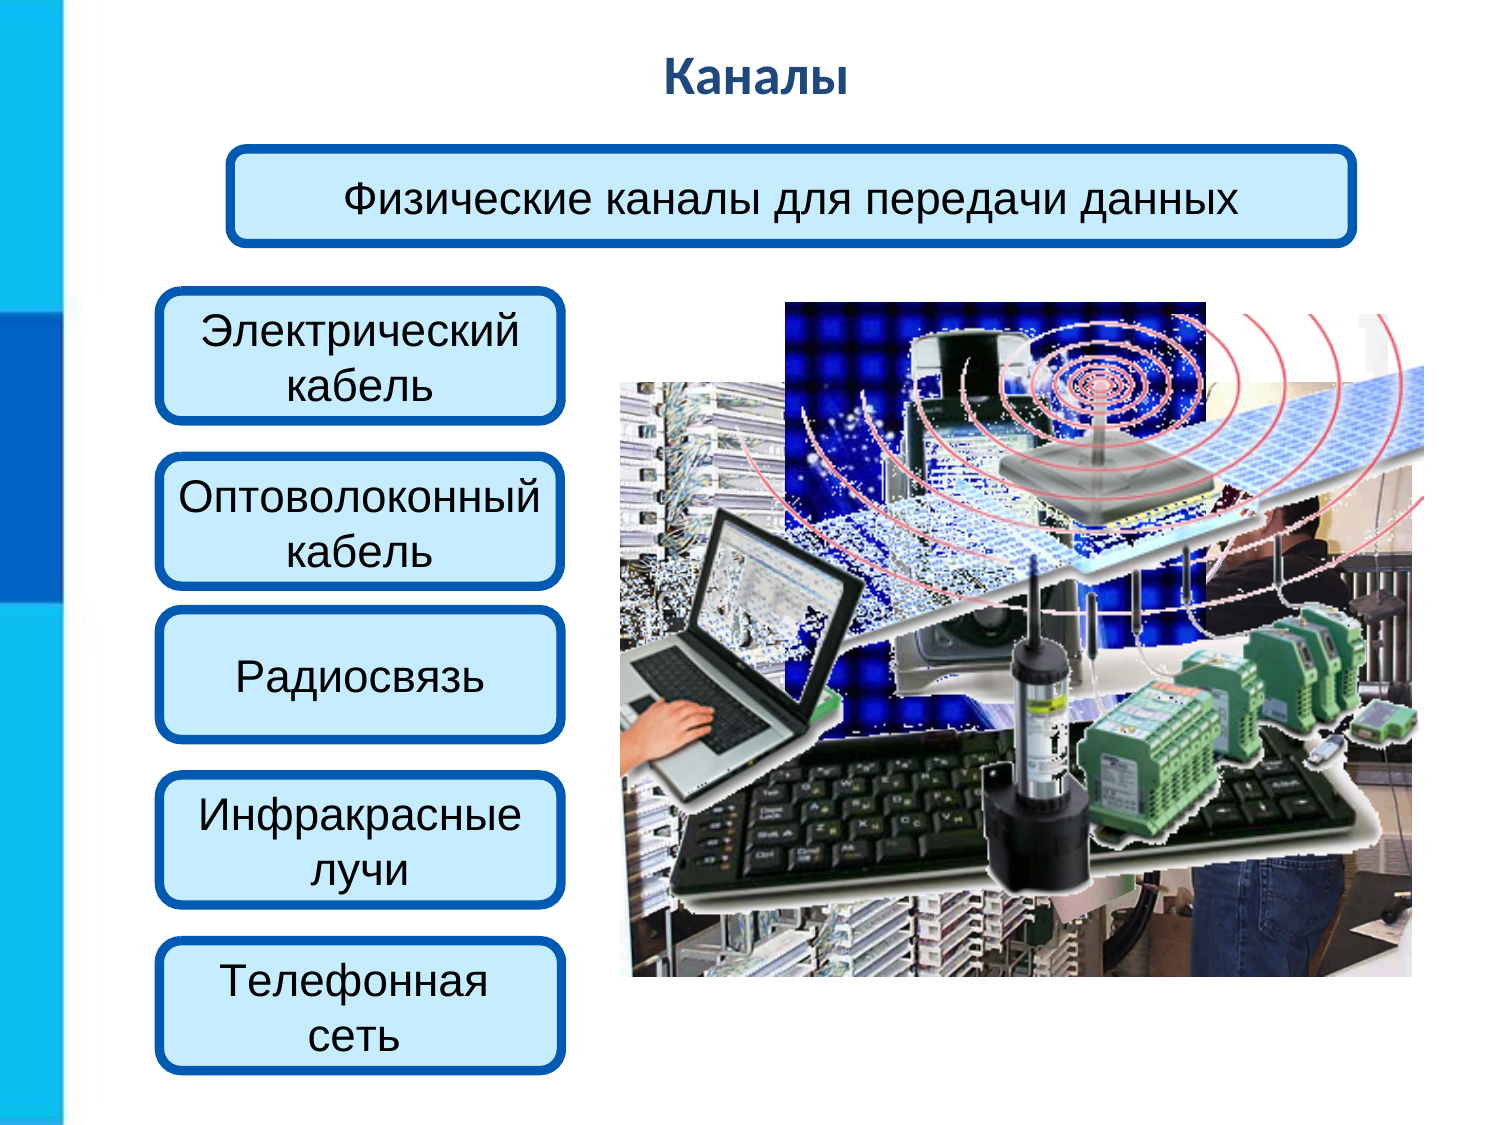

Каналы
Физические каналы для передачи данных
Электрический
кабель
Оптоволоконный
кабель
Радиосвязь
Инфракрасные
лучи
Телефонная
сеть